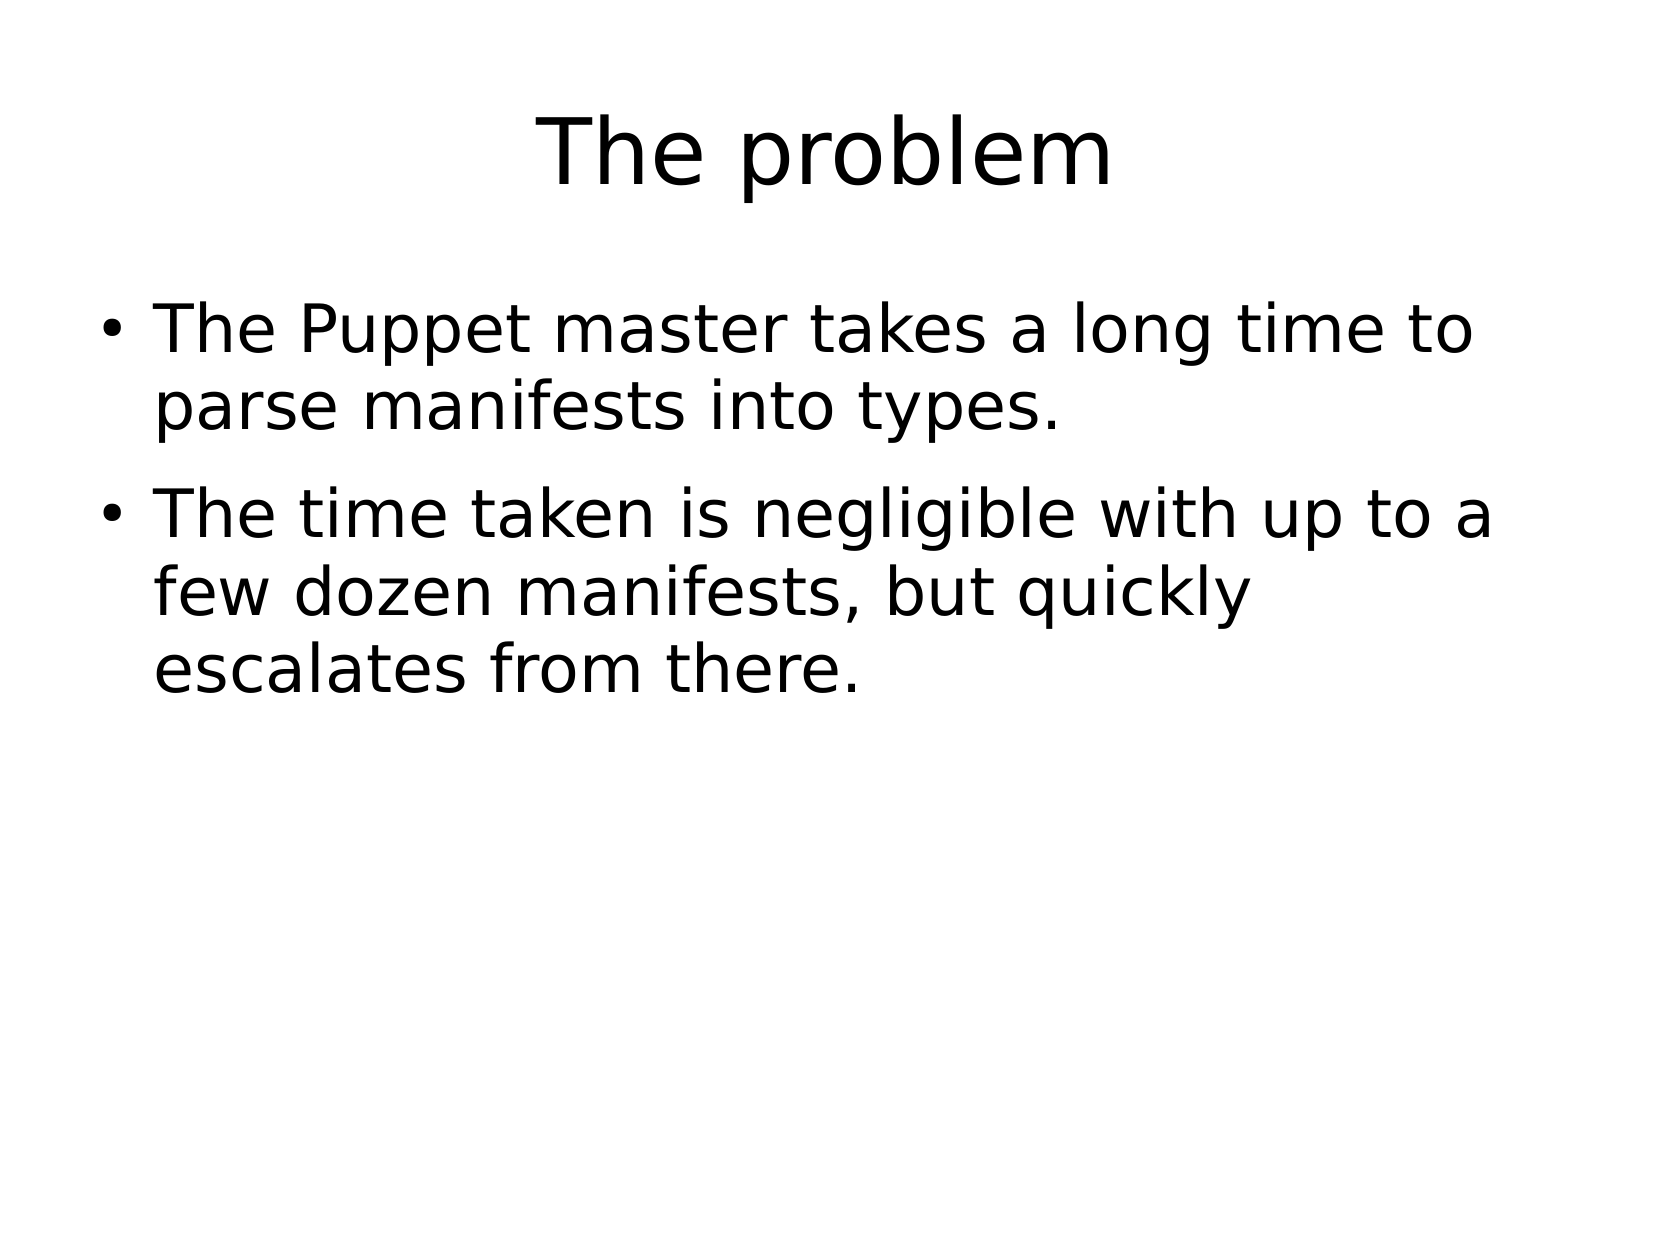

# The problem
The Puppet master takes a long time to parse manifests into types.
The time taken is negligible with up to a few dozen manifests, but quickly escalates from there.